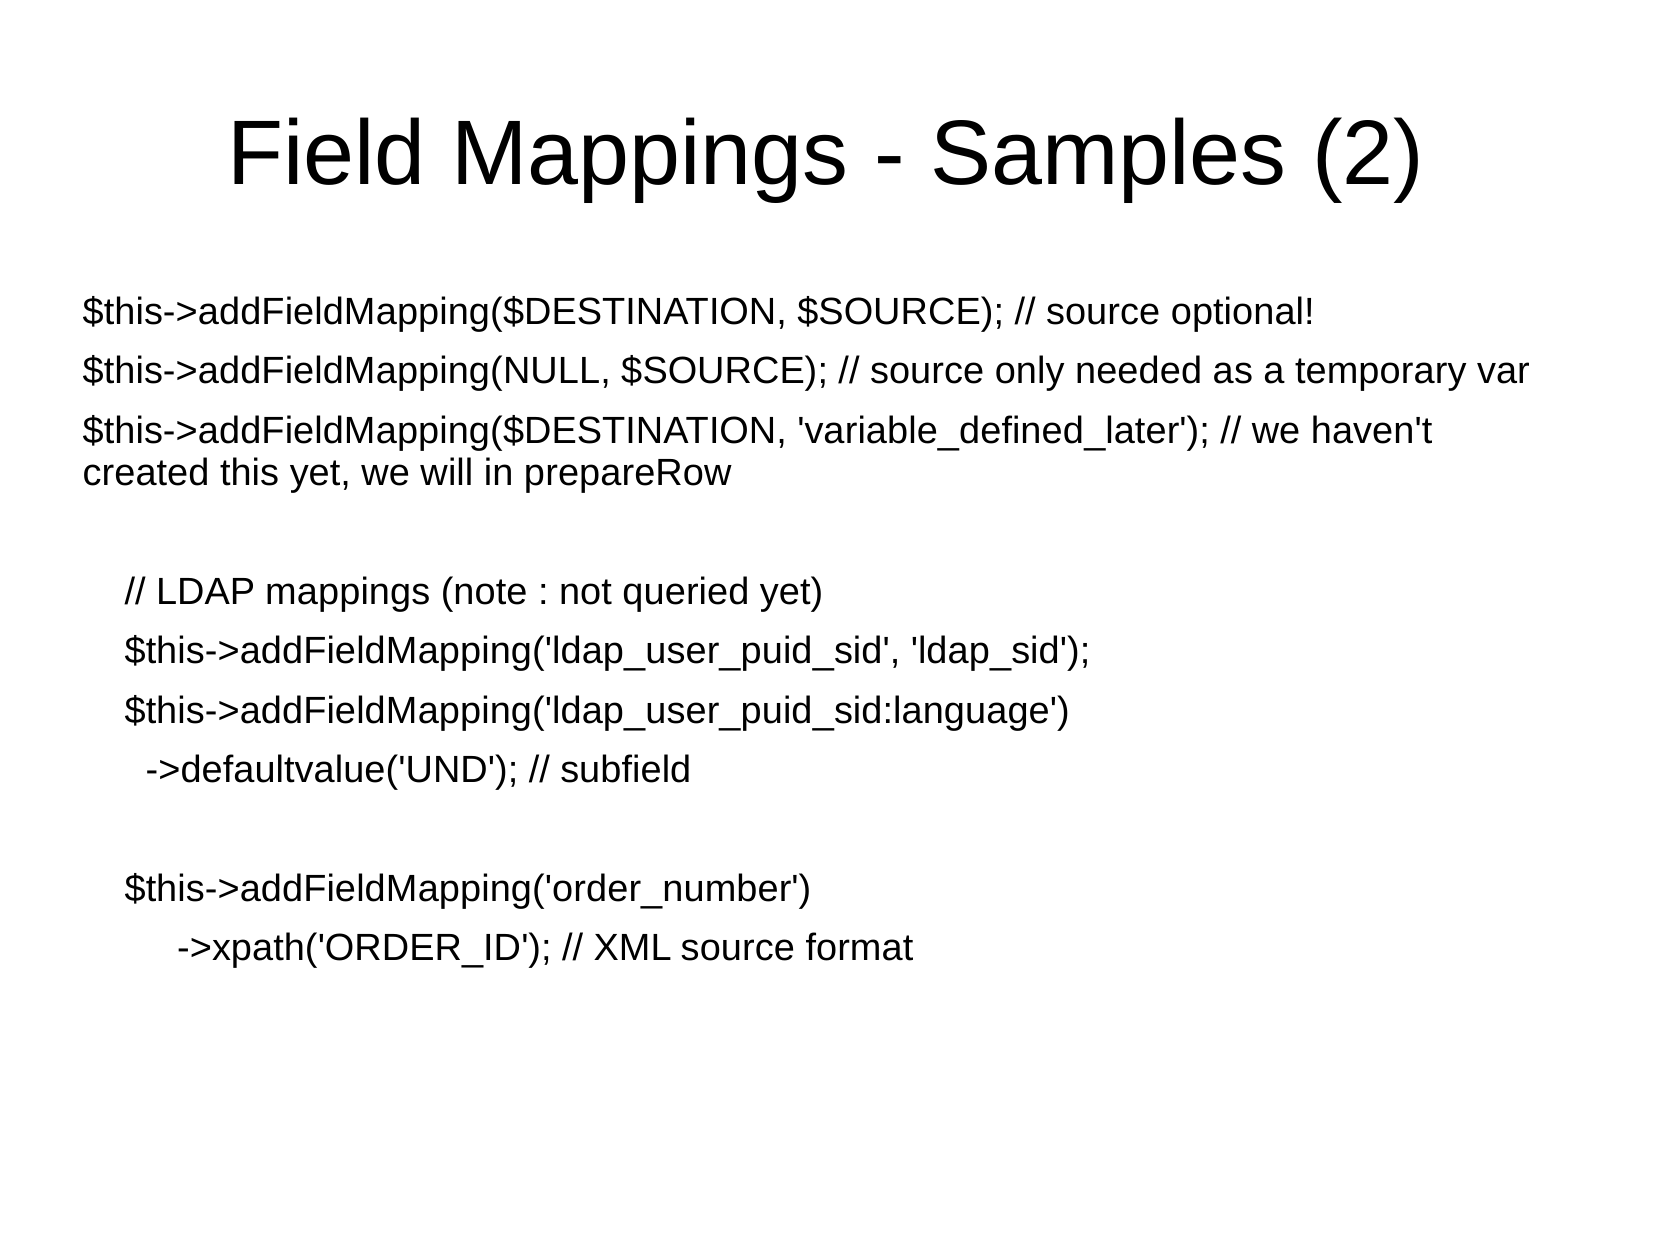

# Field Mappings - Samples (2)
$this->addFieldMapping($DESTINATION, $SOURCE); // source optional!
$this->addFieldMapping(NULL, $SOURCE); // source only needed as a temporary var
$this->addFieldMapping($DESTINATION, 'variable_defined_later'); // we haven't created this yet, we will in prepareRow
 // LDAP mappings (note : not queried yet)
 $this->addFieldMapping('ldap_user_puid_sid', 'ldap_sid');
 $this->addFieldMapping('ldap_user_puid_sid:language')
 ->defaultvalue('UND'); // subfield
 $this->addFieldMapping('order_number')
 ->xpath('ORDER_ID'); // XML source format